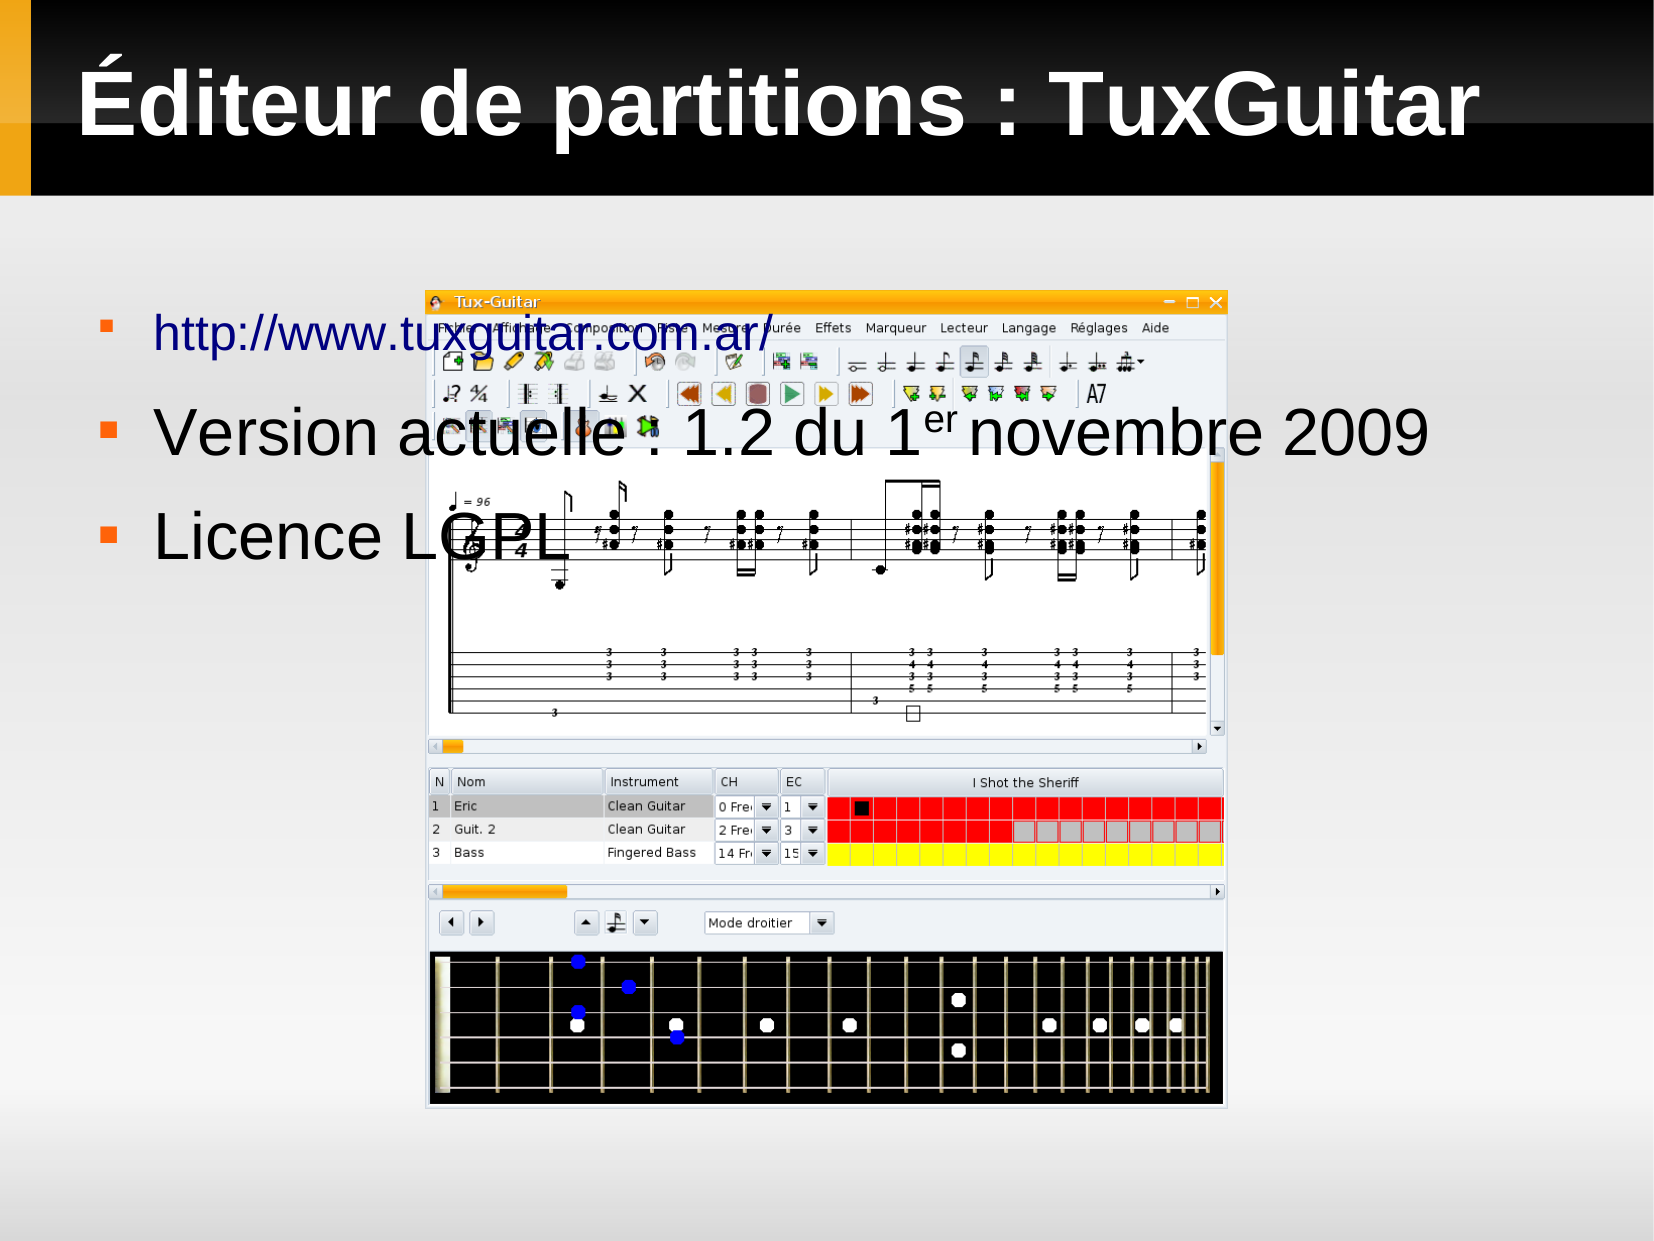

# Éditeur de partitions : TuxGuitar
http://www.tuxguitar.com.ar/
Version actuelle : 1.2 du 1er novembre 2009
Licence LGPL